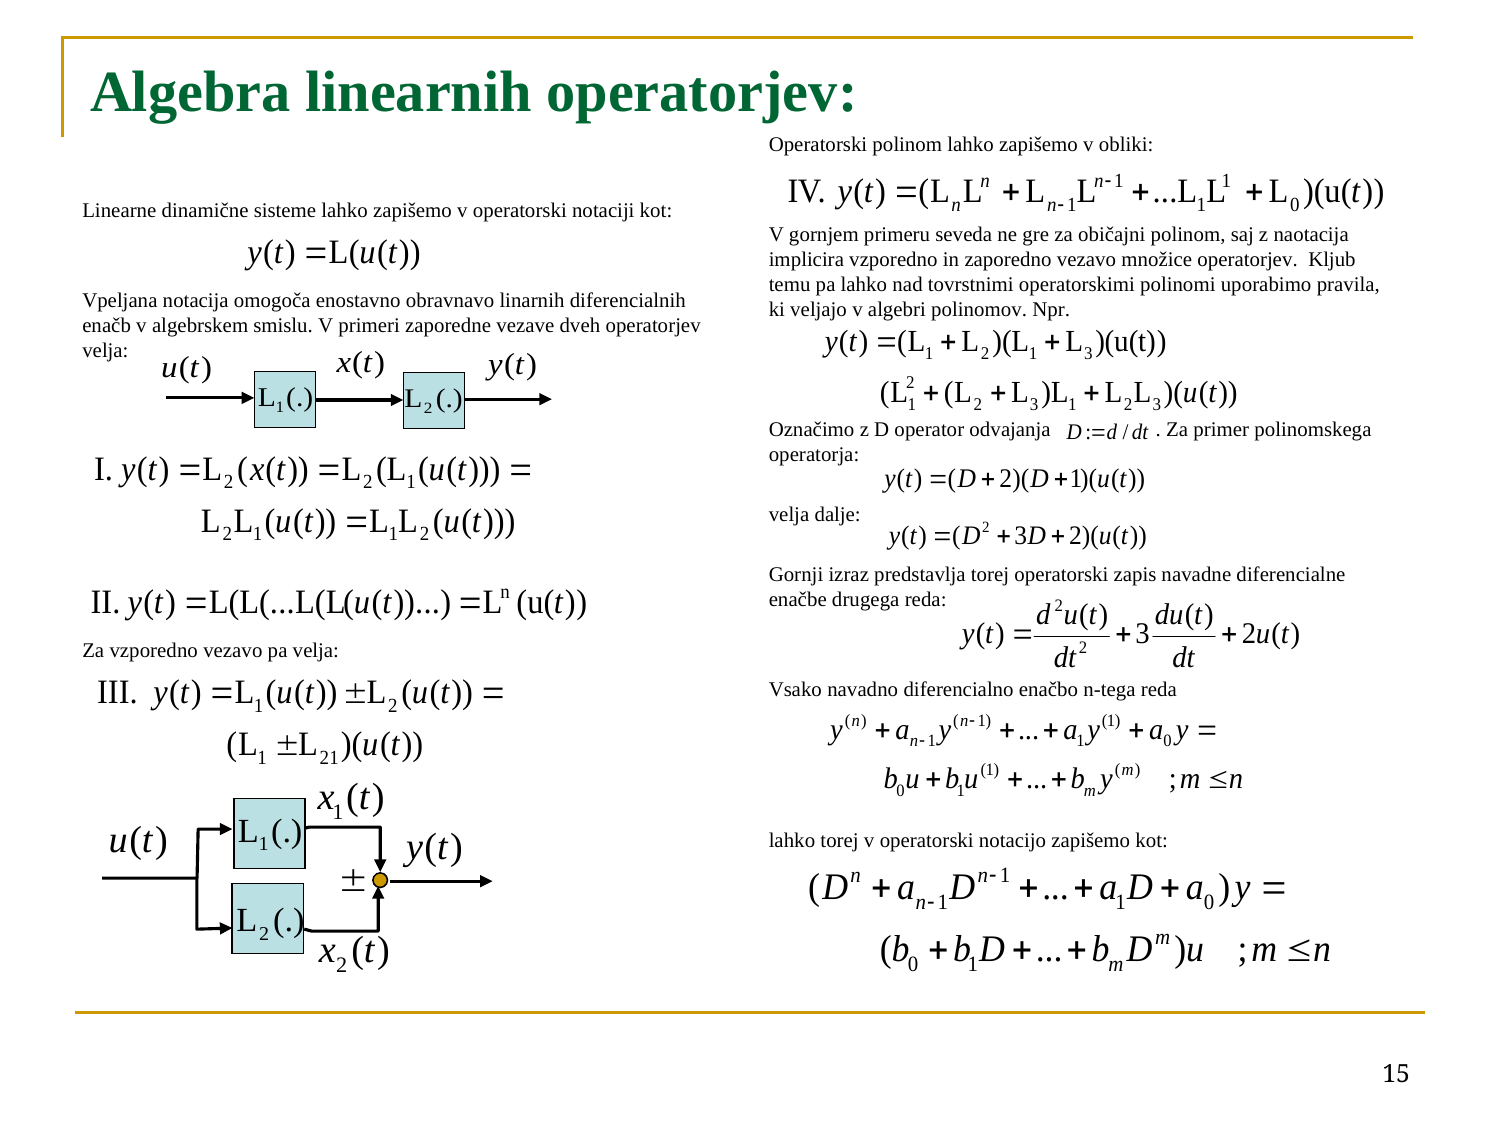

Algebra linearnih operatorjev:
Operatorski polinom lahko zapišemo v obliki:
V gornjem primeru seveda ne gre za običajni polinom, saj z naotacija implicira vzporedno in zaporedno vezavo množice operatorjev. Kljub temu pa lahko nad tovrstnimi operatorskimi polinomi uporabimo pravila, ki veljajo v algebri polinomov. Npr.
Označimo z D operator odvajanja . Za primer polinomskega operatorja:
velja dalje:
Gornji izraz predstavlja torej operatorski zapis navadne diferencialne enačbe drugega reda:
Vsako navadno diferencialno enačbo n-tega reda
lahko torej v operatorski notacijo zapišemo kot:
# Linearne dinamične sisteme lahko zapišemo v operatorski notaciji kot:
Vpeljana notacija omogoča enostavno obravnavo linarnih diferencialnih enačb v algebrskem smislu. V primeri zaporedne vezave dveh operatorjev velja:
Za vzporedno vezavo pa velja: